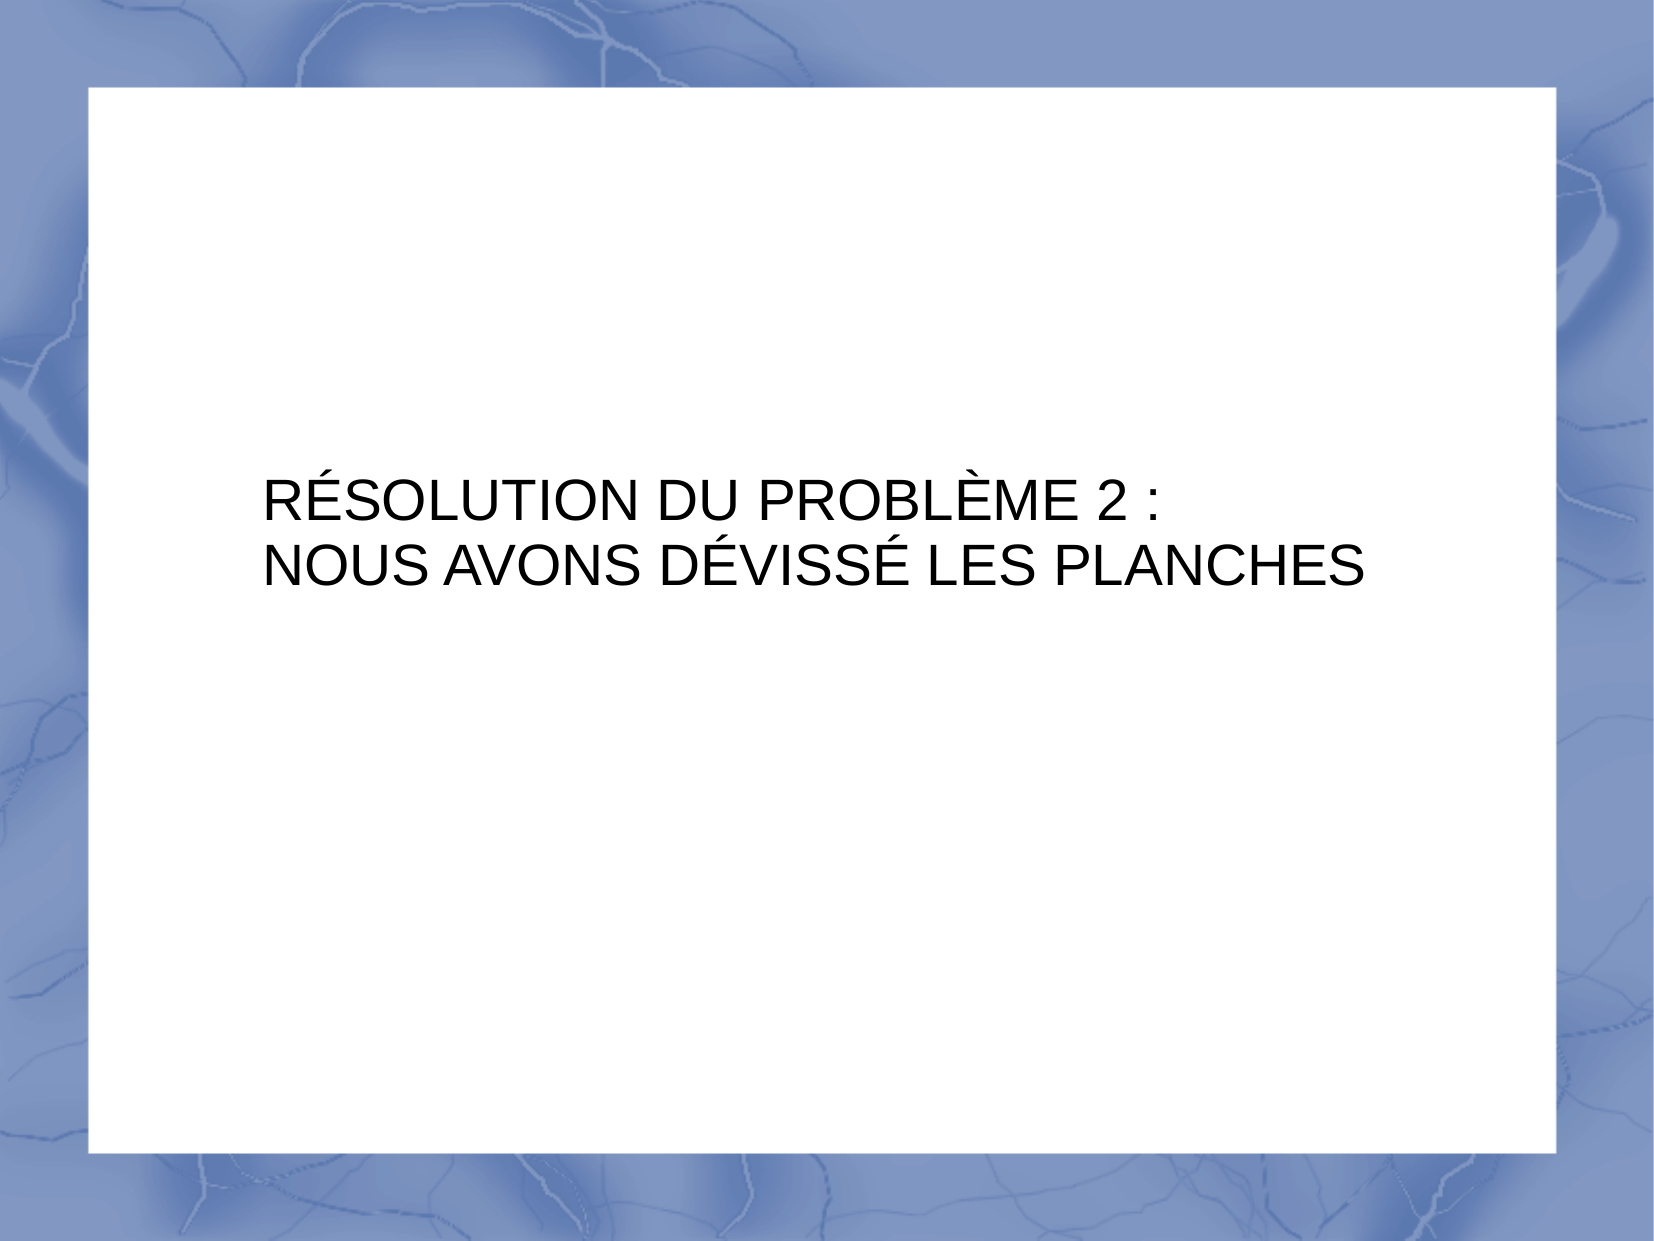

RÉSOLUTION DU PROBLÈME 2 :
NOUS AVONS DÉVISSÉ LES PLANCHES